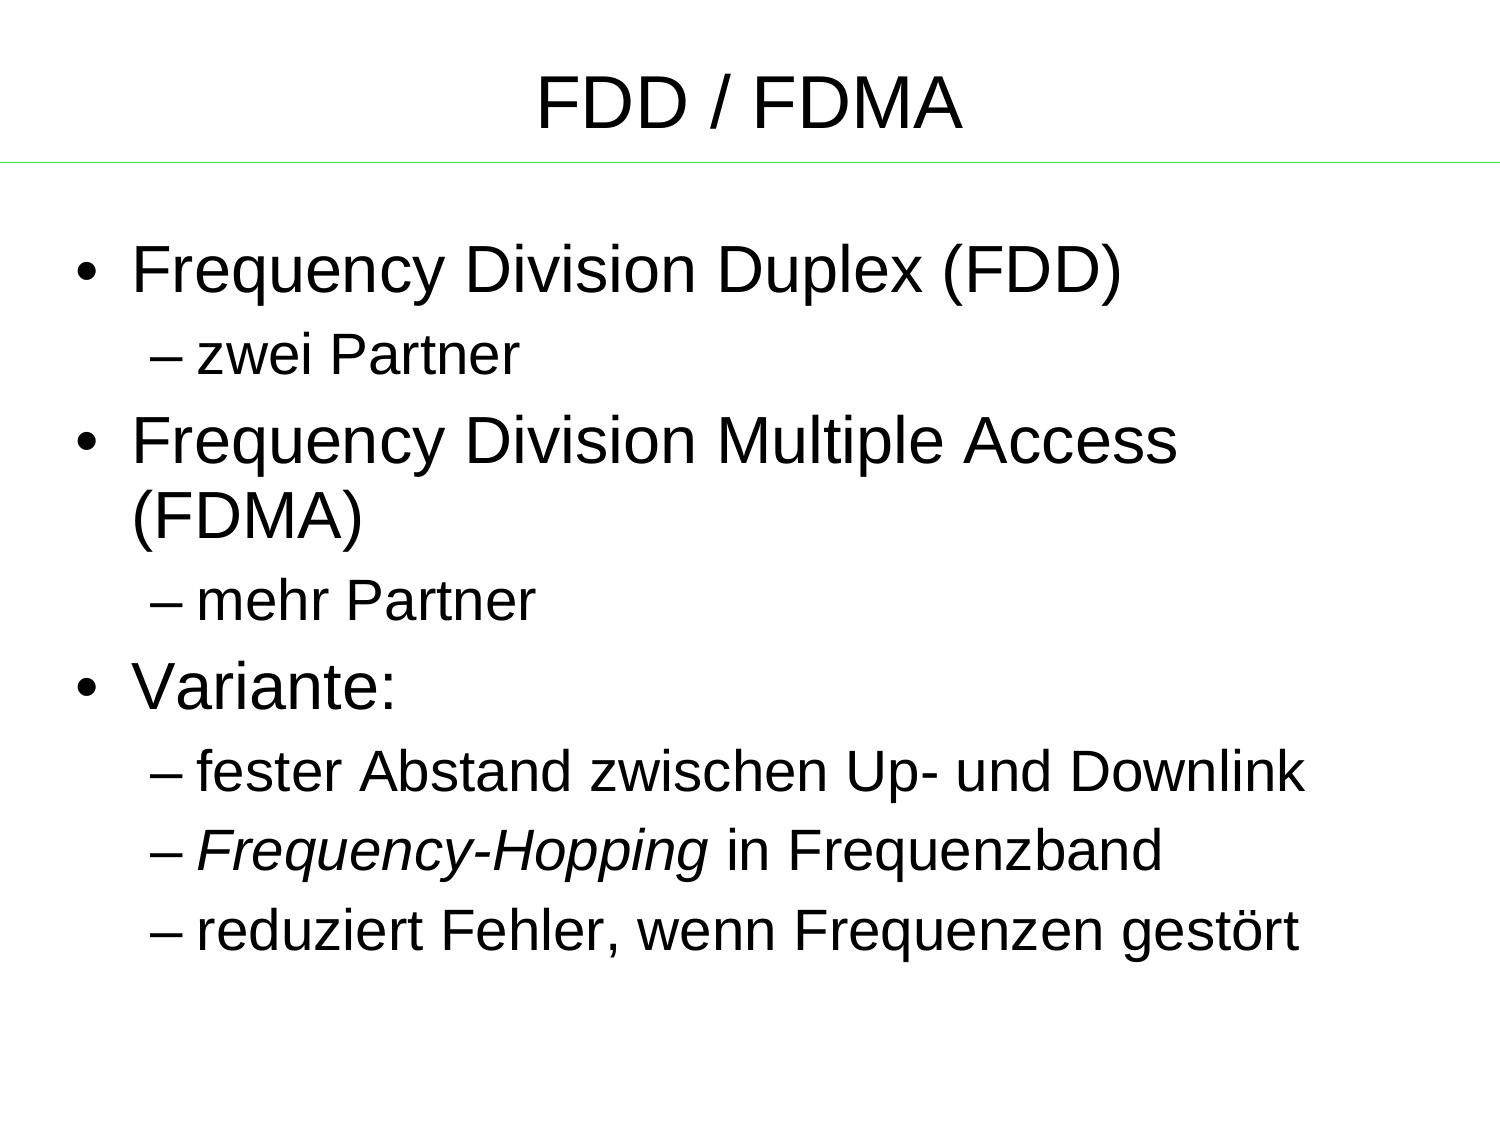

# FDD / FDMA
Frequency Division Duplex (FDD)
zwei Partner
Frequency Division Multiple Access (FDMA)
mehr Partner
Variante:
fester Abstand zwischen Up- und Downlink
Frequency-Hopping in Frequenzband
reduziert Fehler, wenn Frequenzen gestört